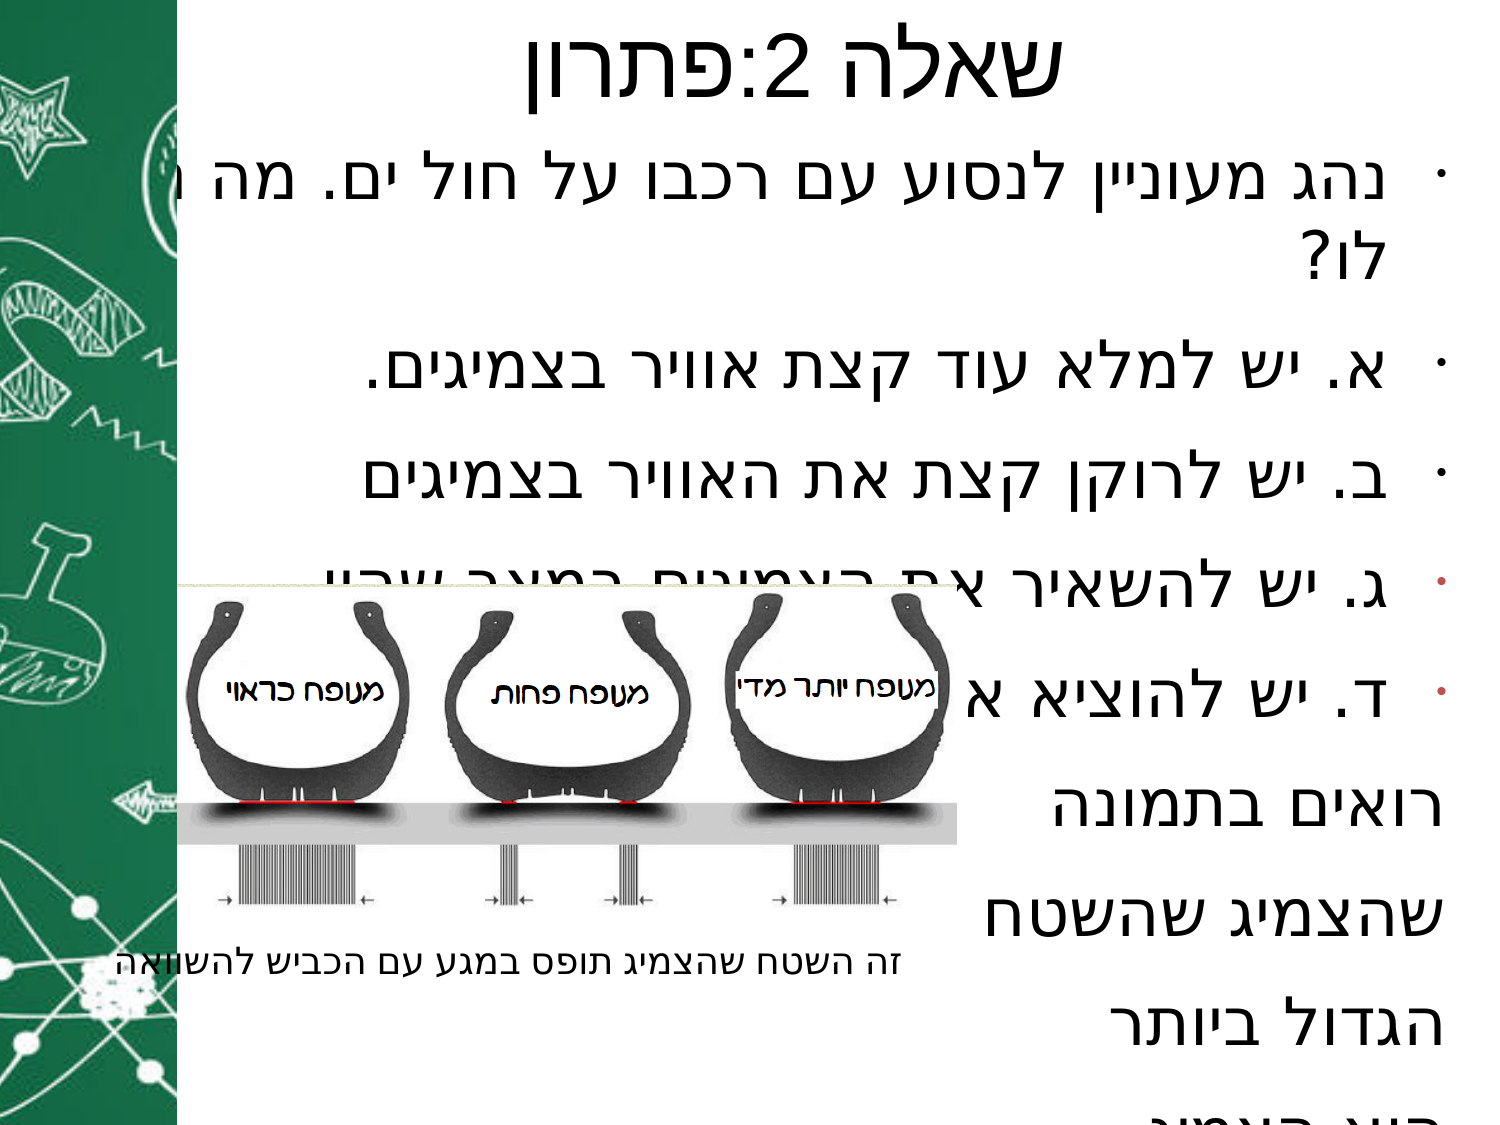

# שאלה 2:פתרון
נהג מעוניין לנסוע עם רכבו על חול ים. מה נייעץ לו?
א. יש למלא עוד קצת אוויר בצמיגים.
ב. יש לרוקן קצת את האוויר בצמיגים
ג. יש להשאיר את הצמיגים במצב שהיו.
ד. יש להוציא את כל האוויר מהצמיגים.
רואים בתמונה
שהצמיג שהשטח
הגדול ביותר
הוא הצמיג
שמנופח בדיוק במידה.
זה השטח שהצמיג תופס במגע עם הכביש להשוואה